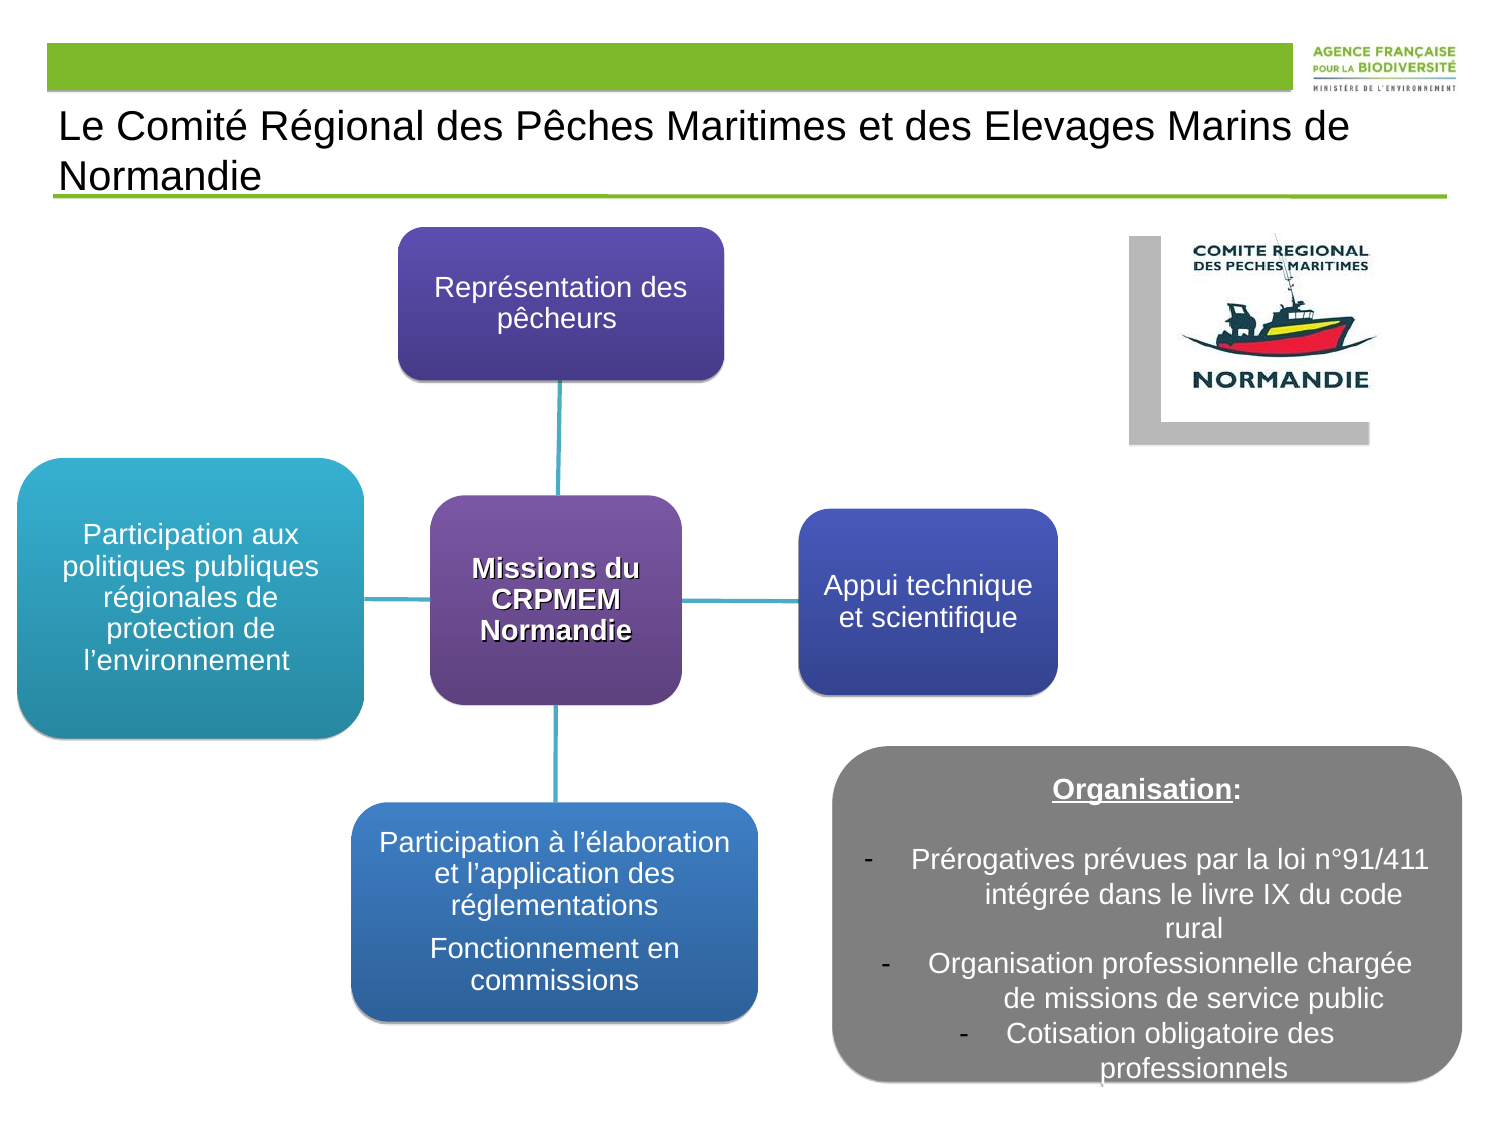

Le Comité Régional des Pêches Maritimes et des Elevages Marins de Normandie
Représentation des pêcheurs
Participation aux politiques publiques régionales de protection de l’environnement
Missions du CRPMEM Normandie
Appui technique et scientifique
Participation à l’élaboration et l’application des réglementations
Fonctionnement en commissions
Organisation:
Prérogatives prévues par la loi n°91/411 intégrée dans le livre IX du code rural
Organisation professionnelle chargée de missions de service public
Cotisation obligatoire des professionnels